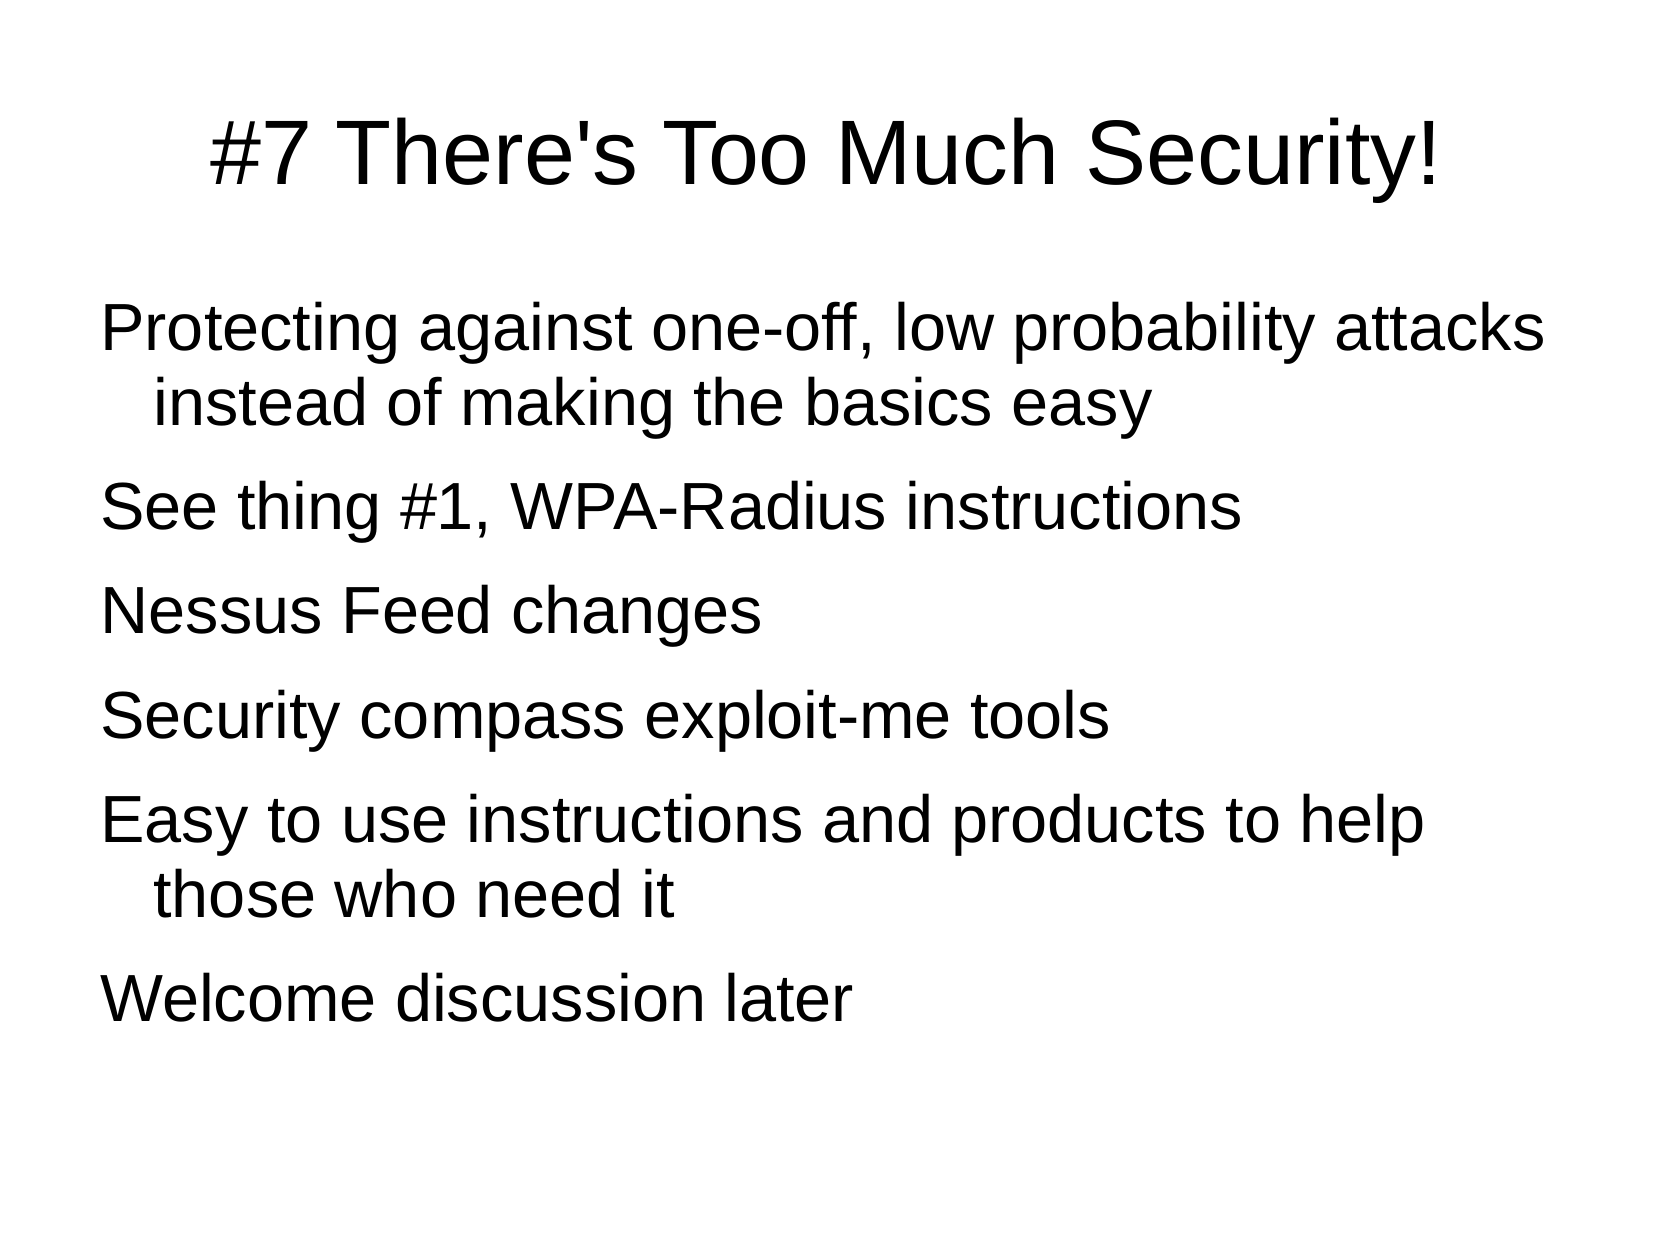

# #7 There's Too Much Security!
Protecting against one-off, low probability attacks instead of making the basics easy
See thing #1, WPA-Radius instructions
Nessus Feed changes
Security compass exploit-me tools
Easy to use instructions and products to help those who need it
Welcome discussion later